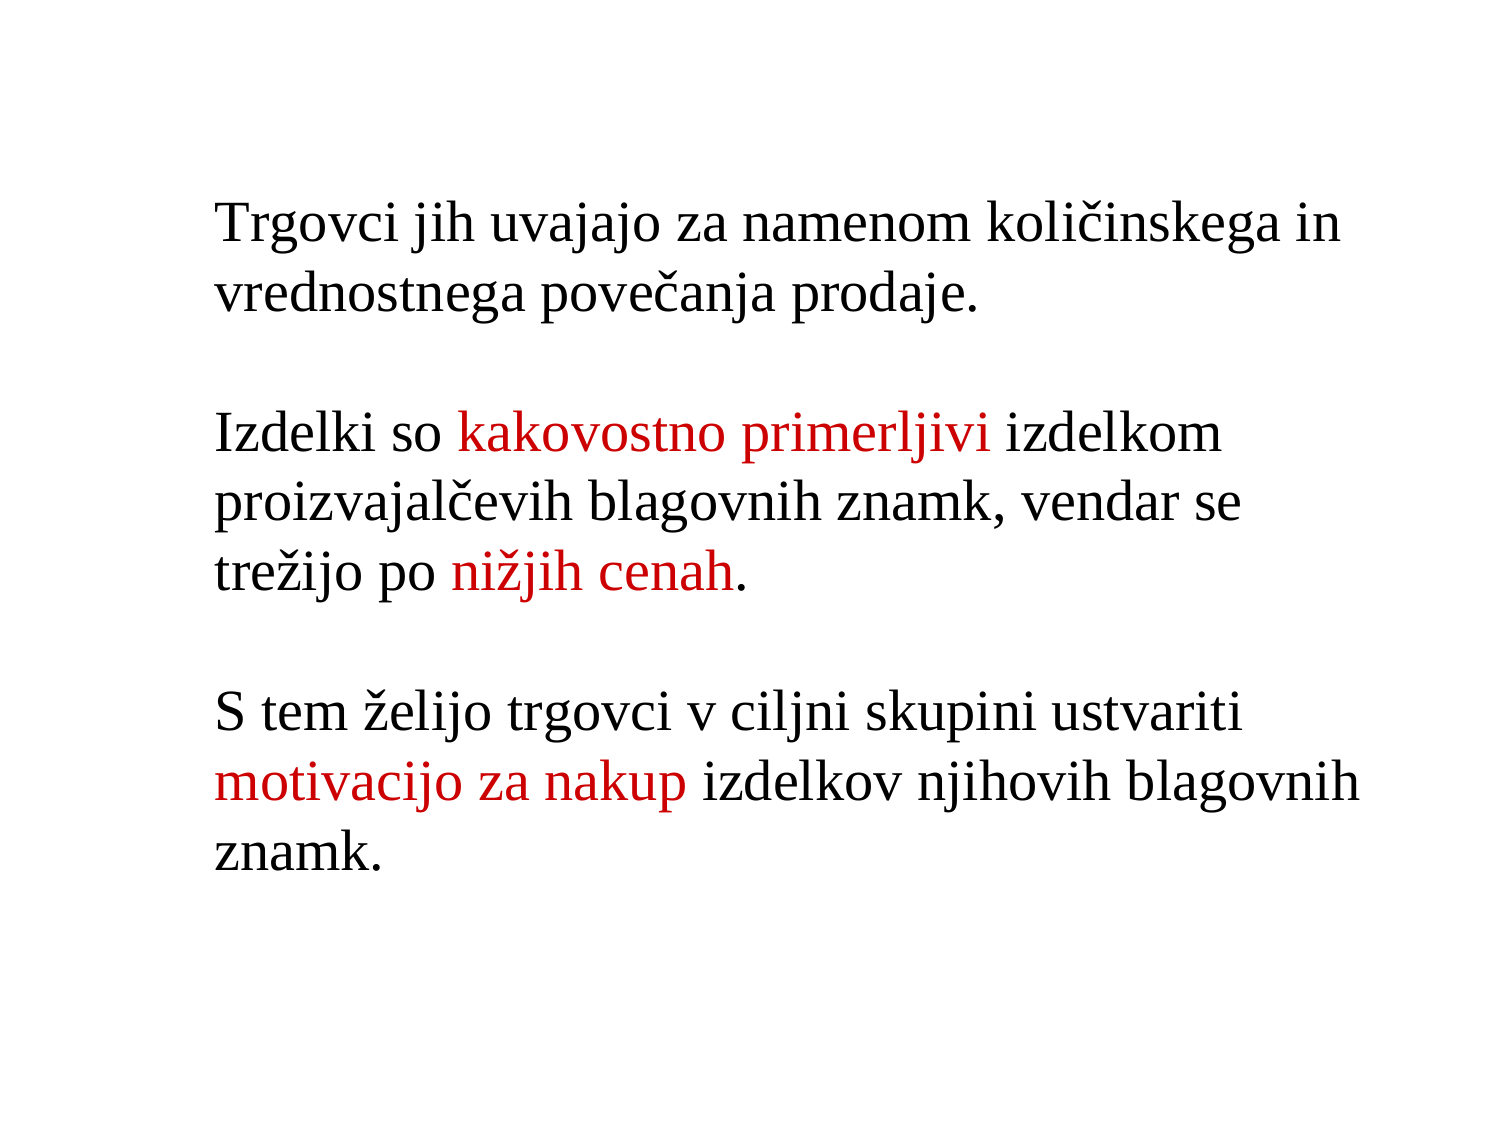

Trgovci jih uvajajo za namenom količinskega in vrednostnega povečanja prodaje.
Izdelki so kakovostno primerljivi izdelkom proizvajalčevih blagovnih znamk, vendar se trežijo po nižjih cenah.
S tem želijo trgovci v ciljni skupini ustvariti motivacijo za nakup izdelkov njihovih blagovnih znamk.